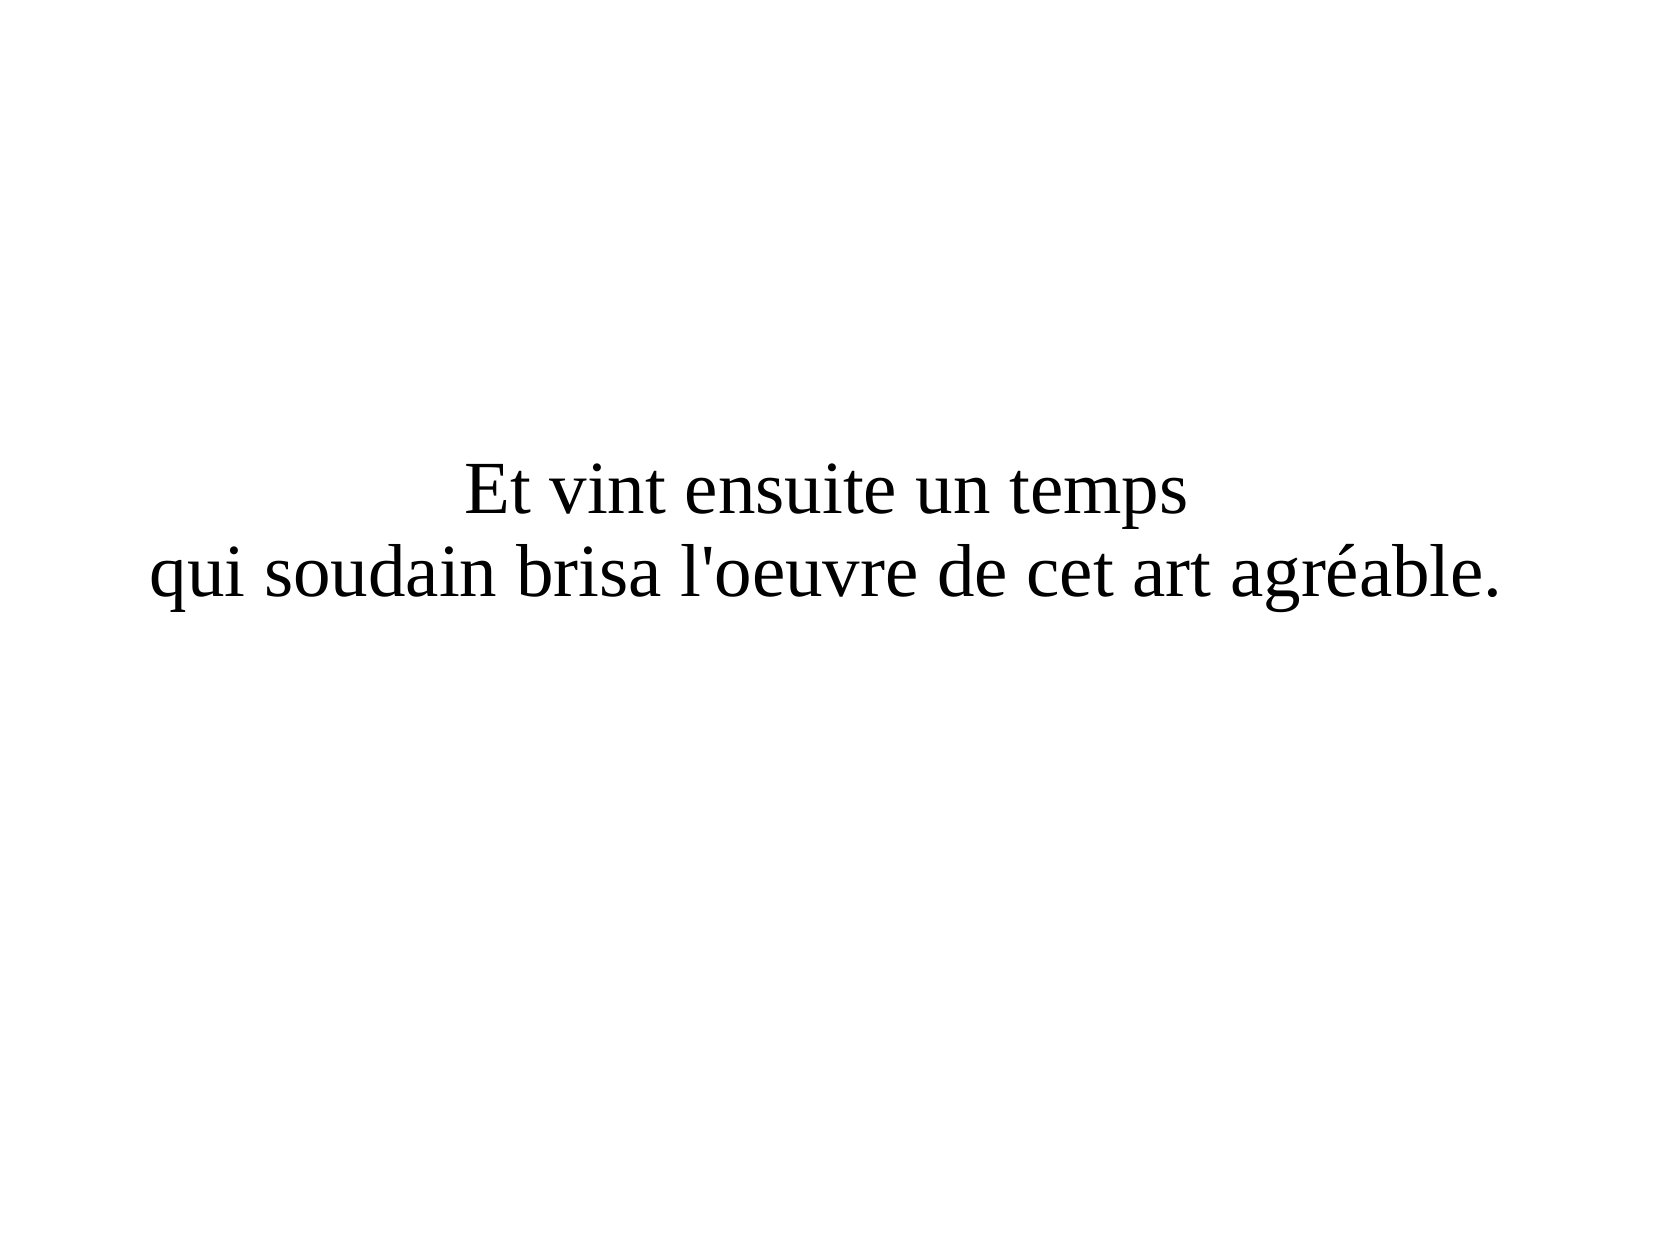

# Et vint ensuite un temps
qui soudain brisa l'oeuvre de cet art agréable.